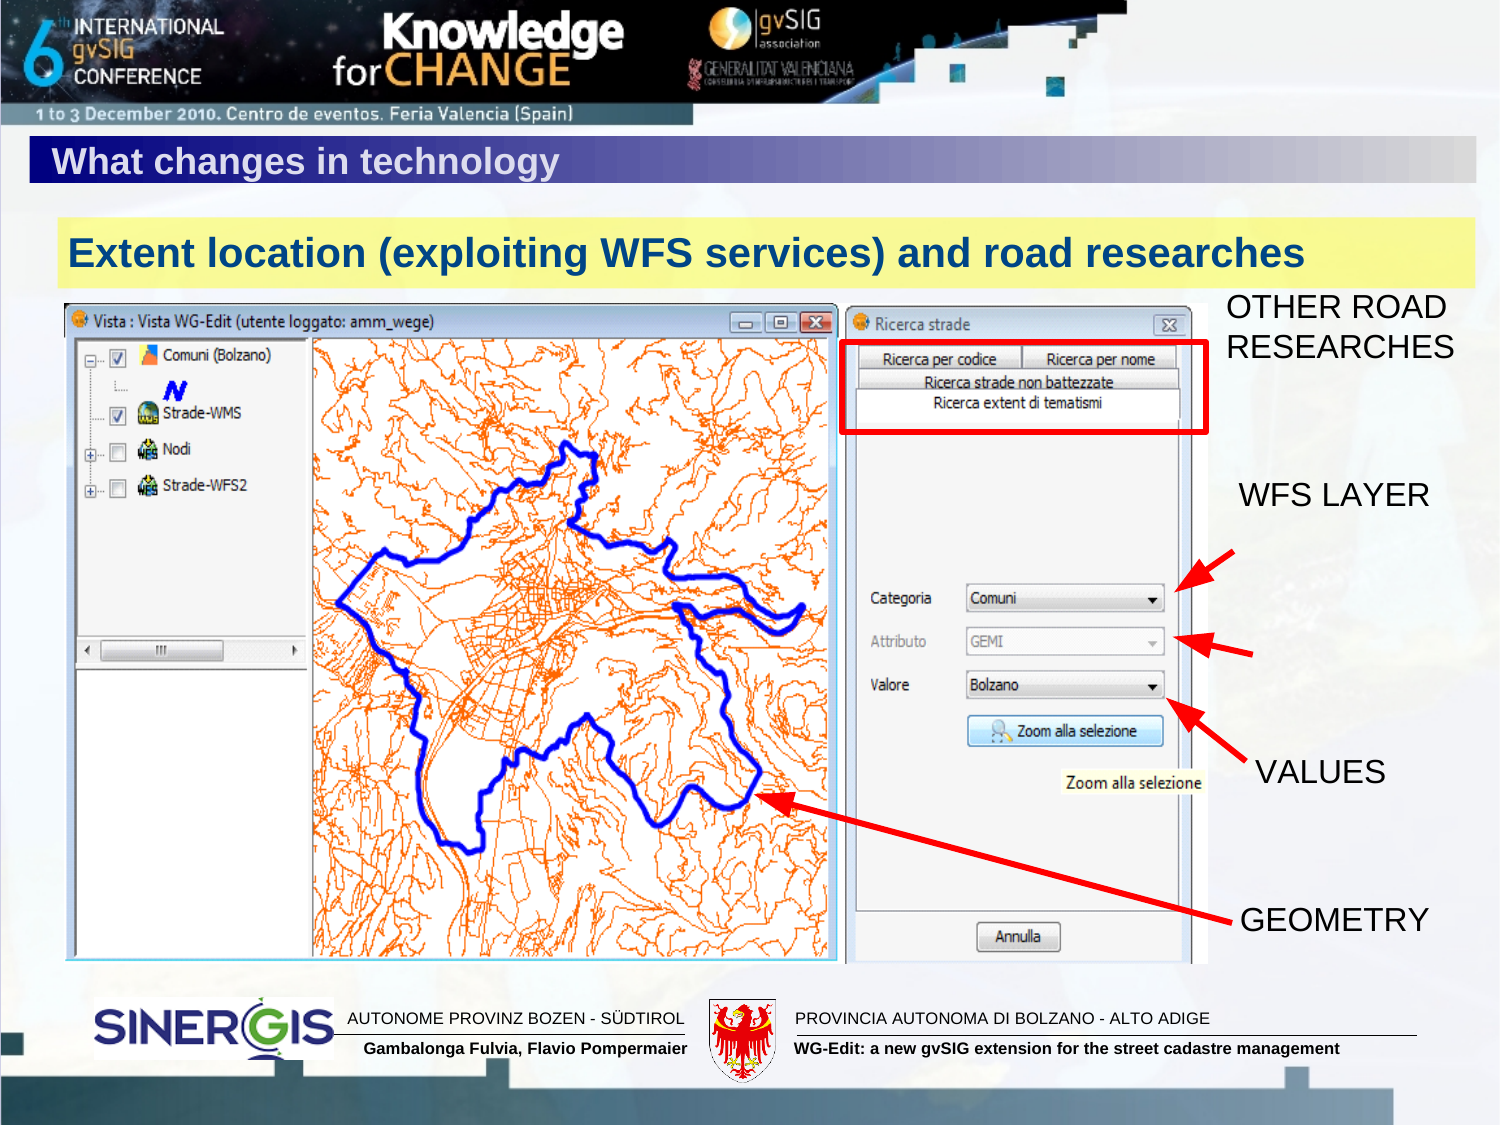

What changes in technology
Extent location (exploiting WFS services) and road researches
OTHER ROAD RESEARCHES
WFS LAYER
VALUES
GEOMETRY